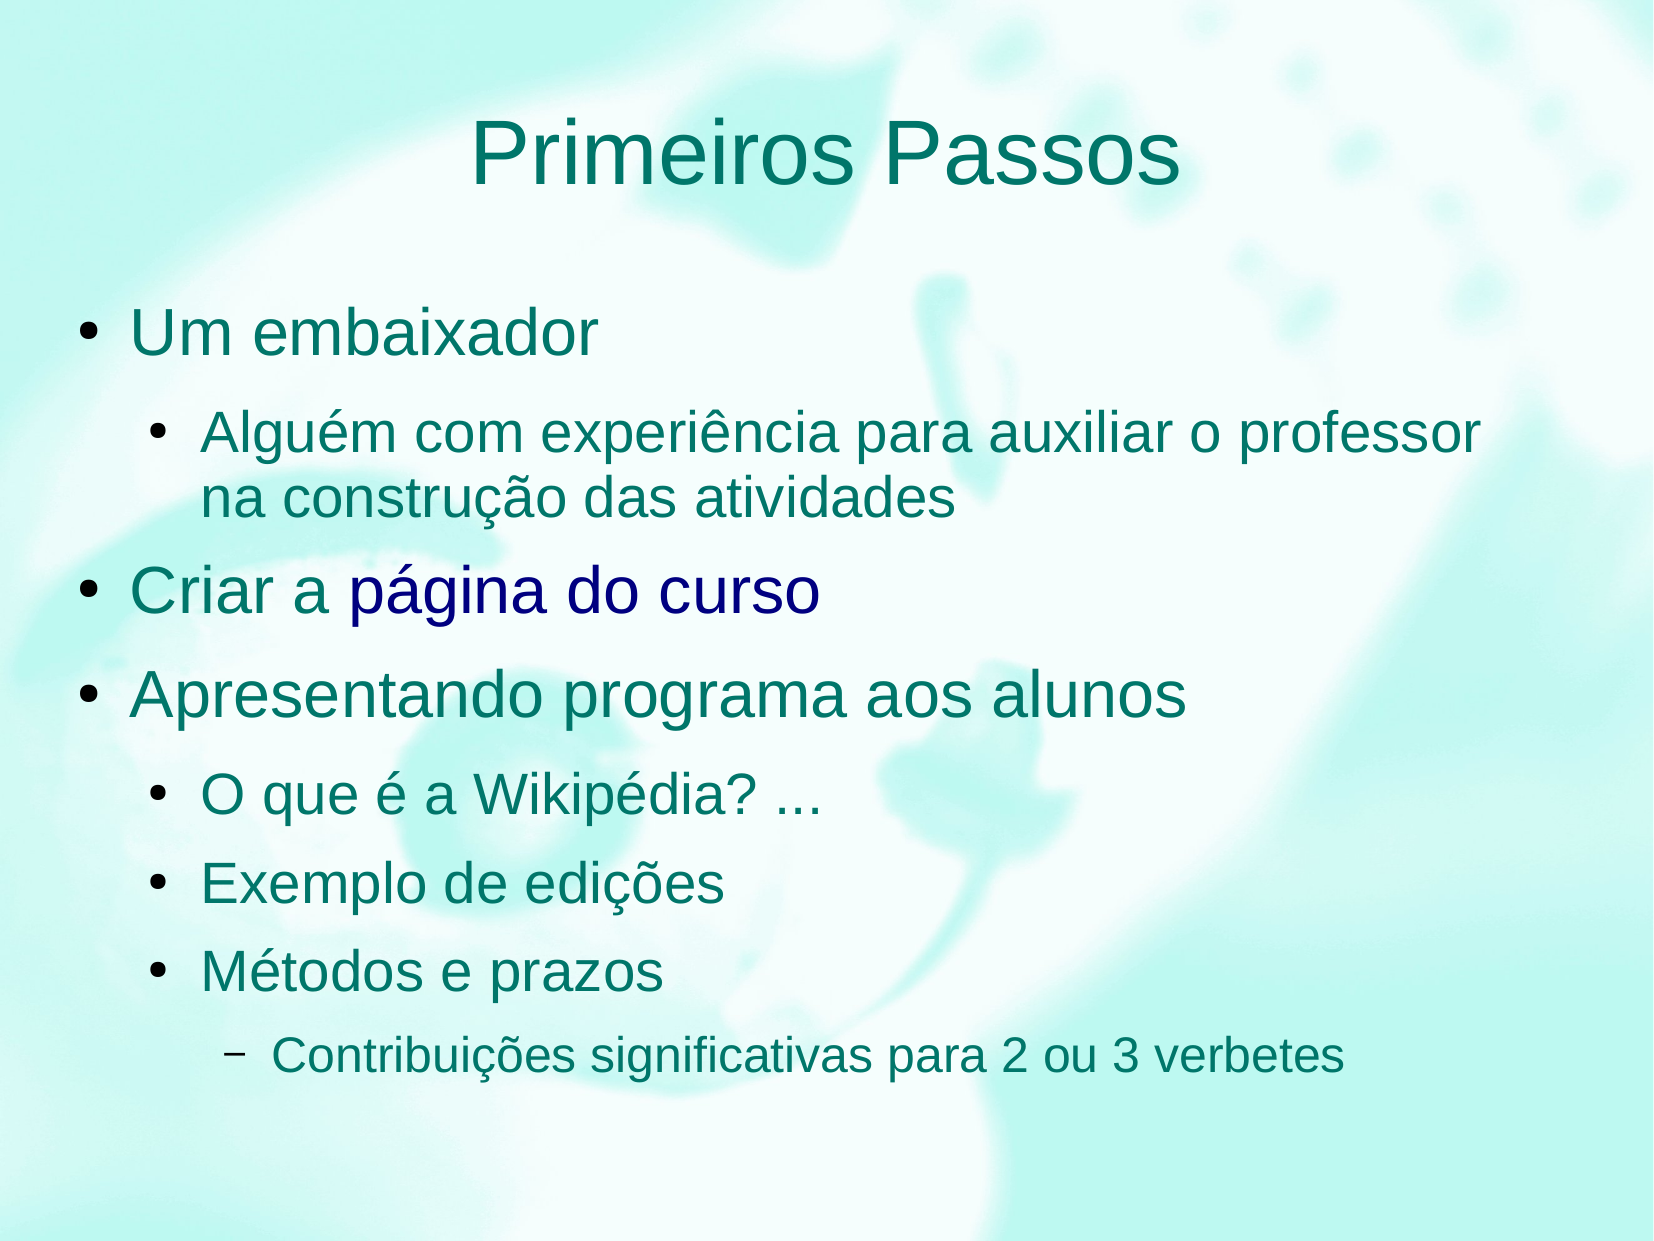

# Primeiros Passos
Um embaixador
Alguém com experiência para auxiliar o professor na construção das atividades
Criar a página do curso
Apresentando programa aos alunos
O que é a Wikipédia? ...
Exemplo de edições
Métodos e prazos
Contribuições significativas para 2 ou 3 verbetes